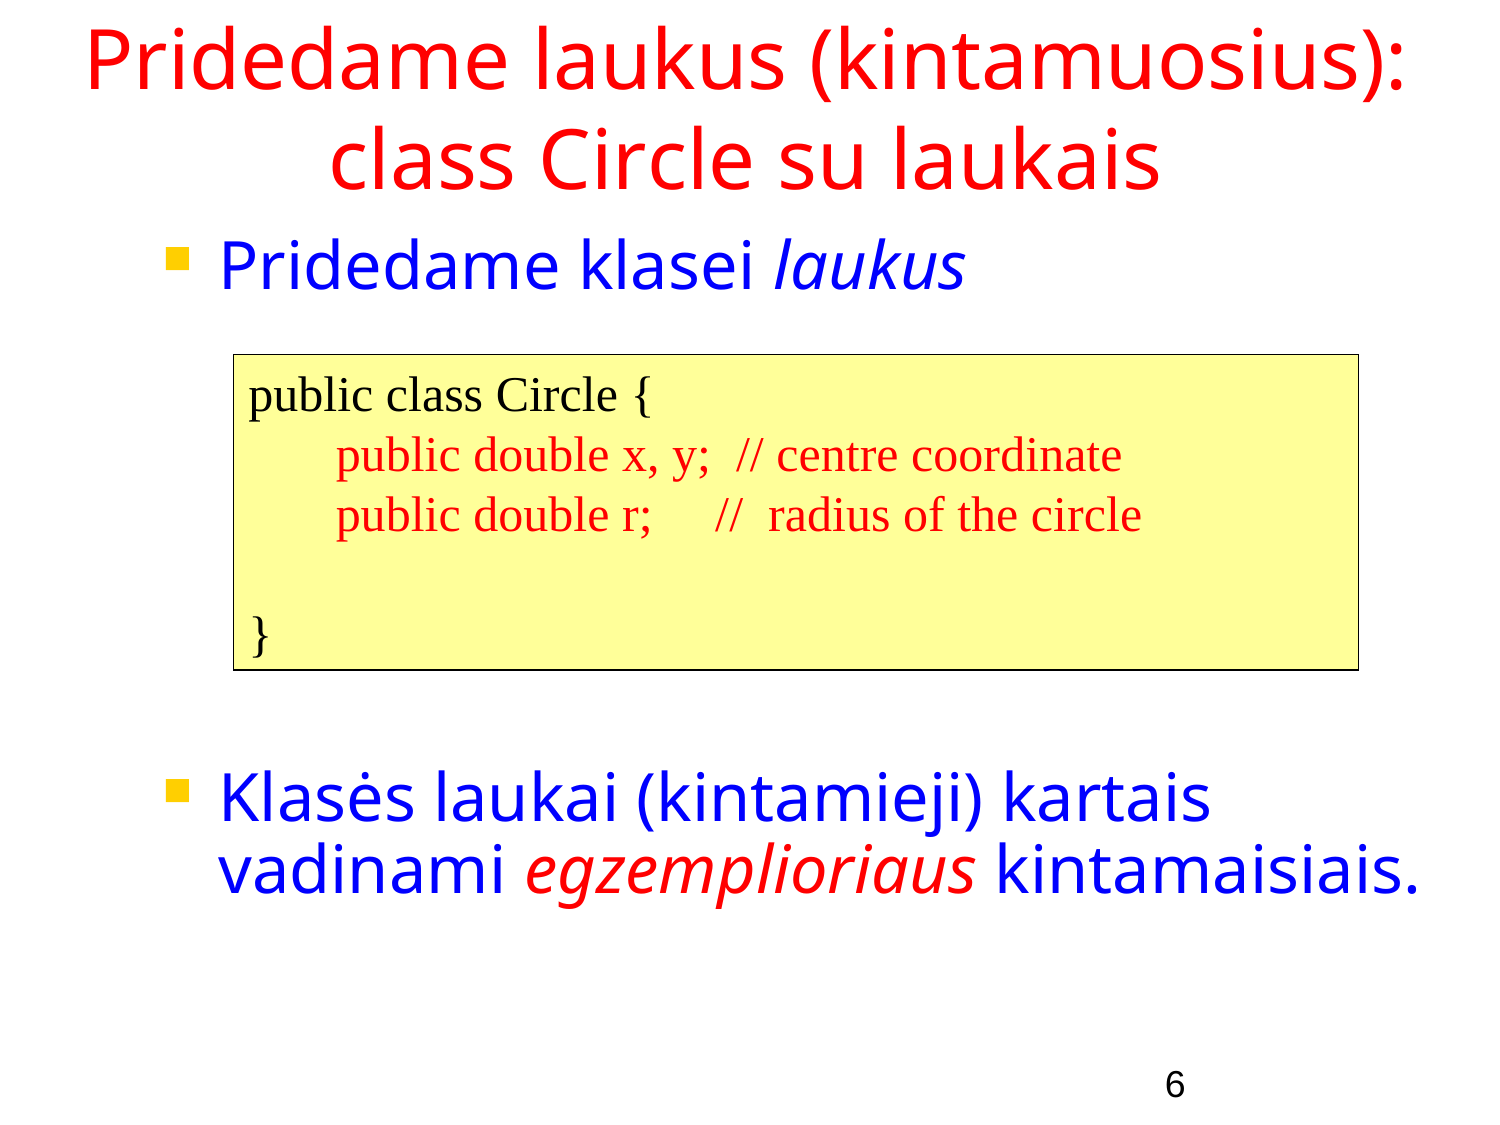

# Pridedame laukus (kintamuosius): class Circle su laukais
Pridedame klasei laukus
Klasės laukai (kintamieji) kartais vadinami egzemplioriaus kintamaisiais.
public class Circle {
 public double x, y; // centre coordinate
 public double r; // radius of the circle
}
6